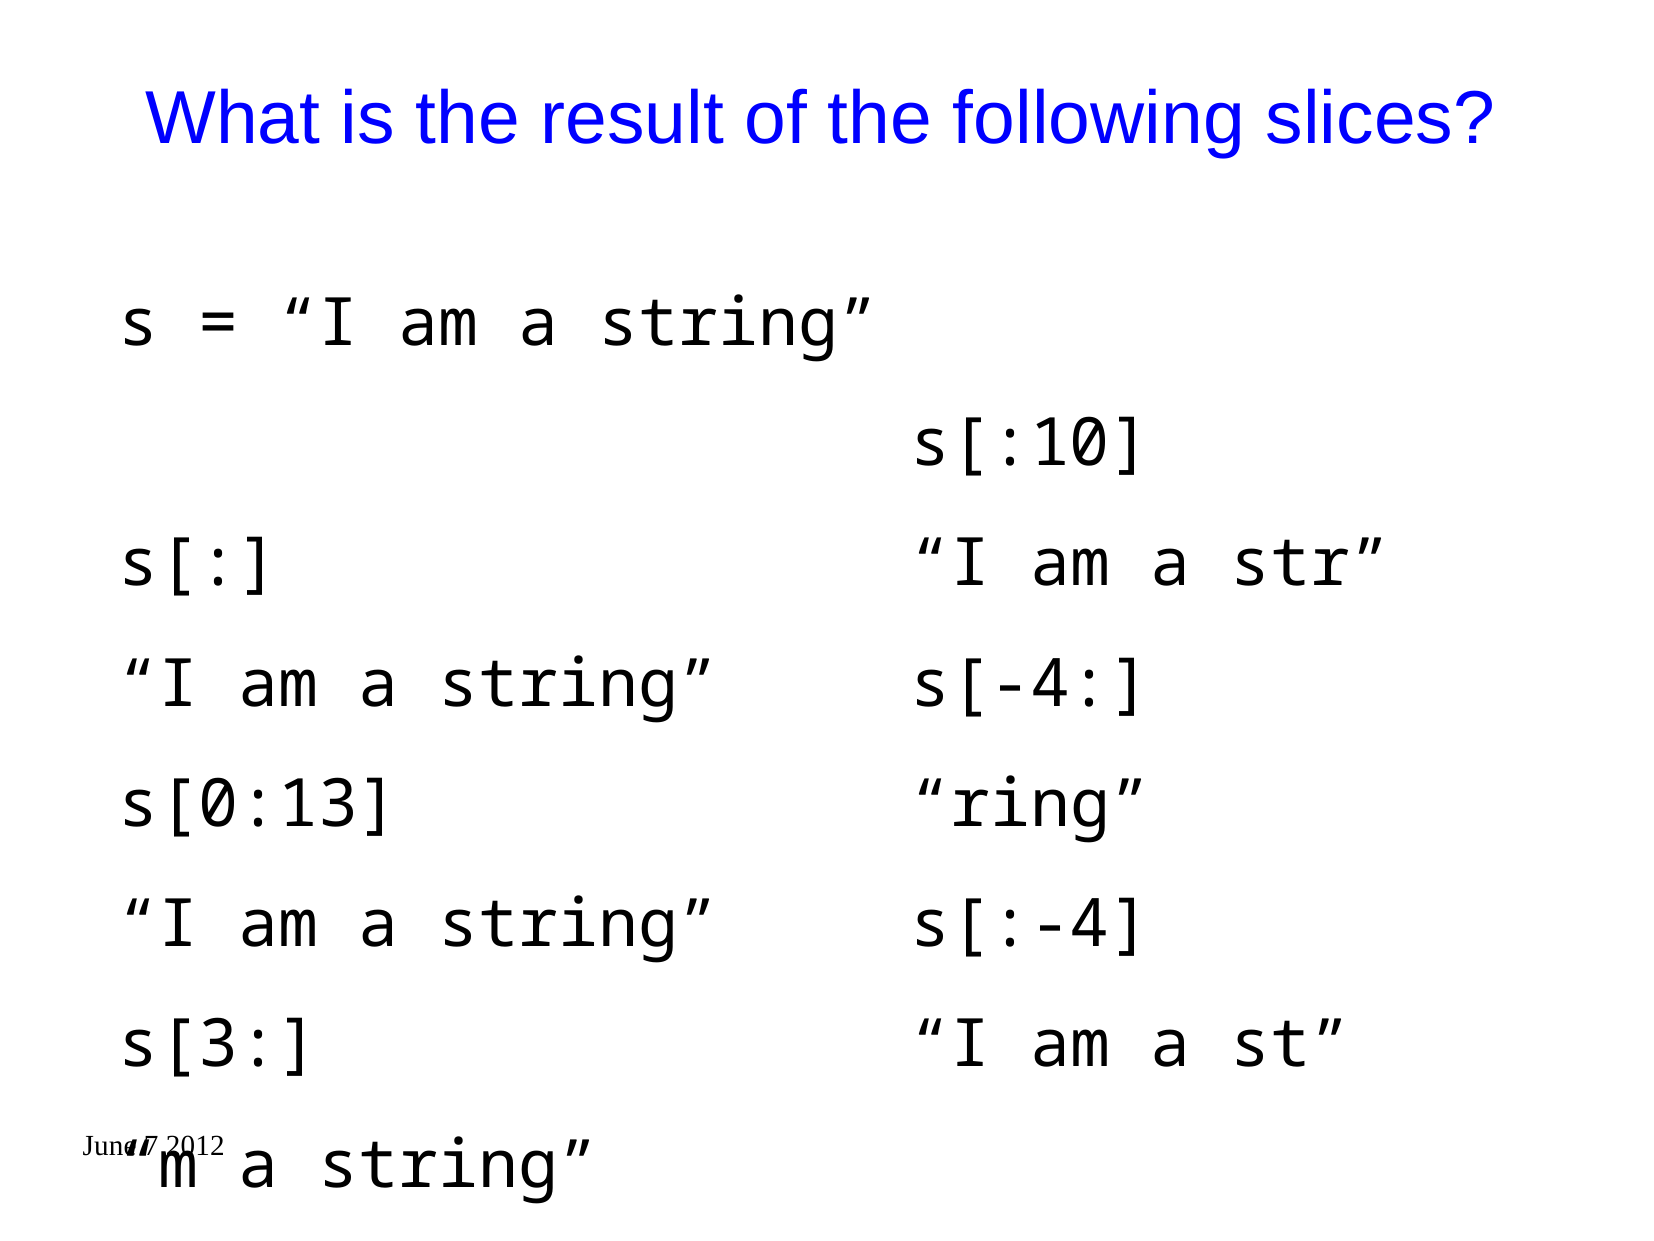

# What is the result of the following slices?
s = “I am a string”
s[:]
“I am a string”
s[0:13]
“I am a string”
s[3:]
“m a string”
s[:10]
“I am a str”
s[-4:]
“ring”
s[:-4]
“I am a st”
June 7 2012